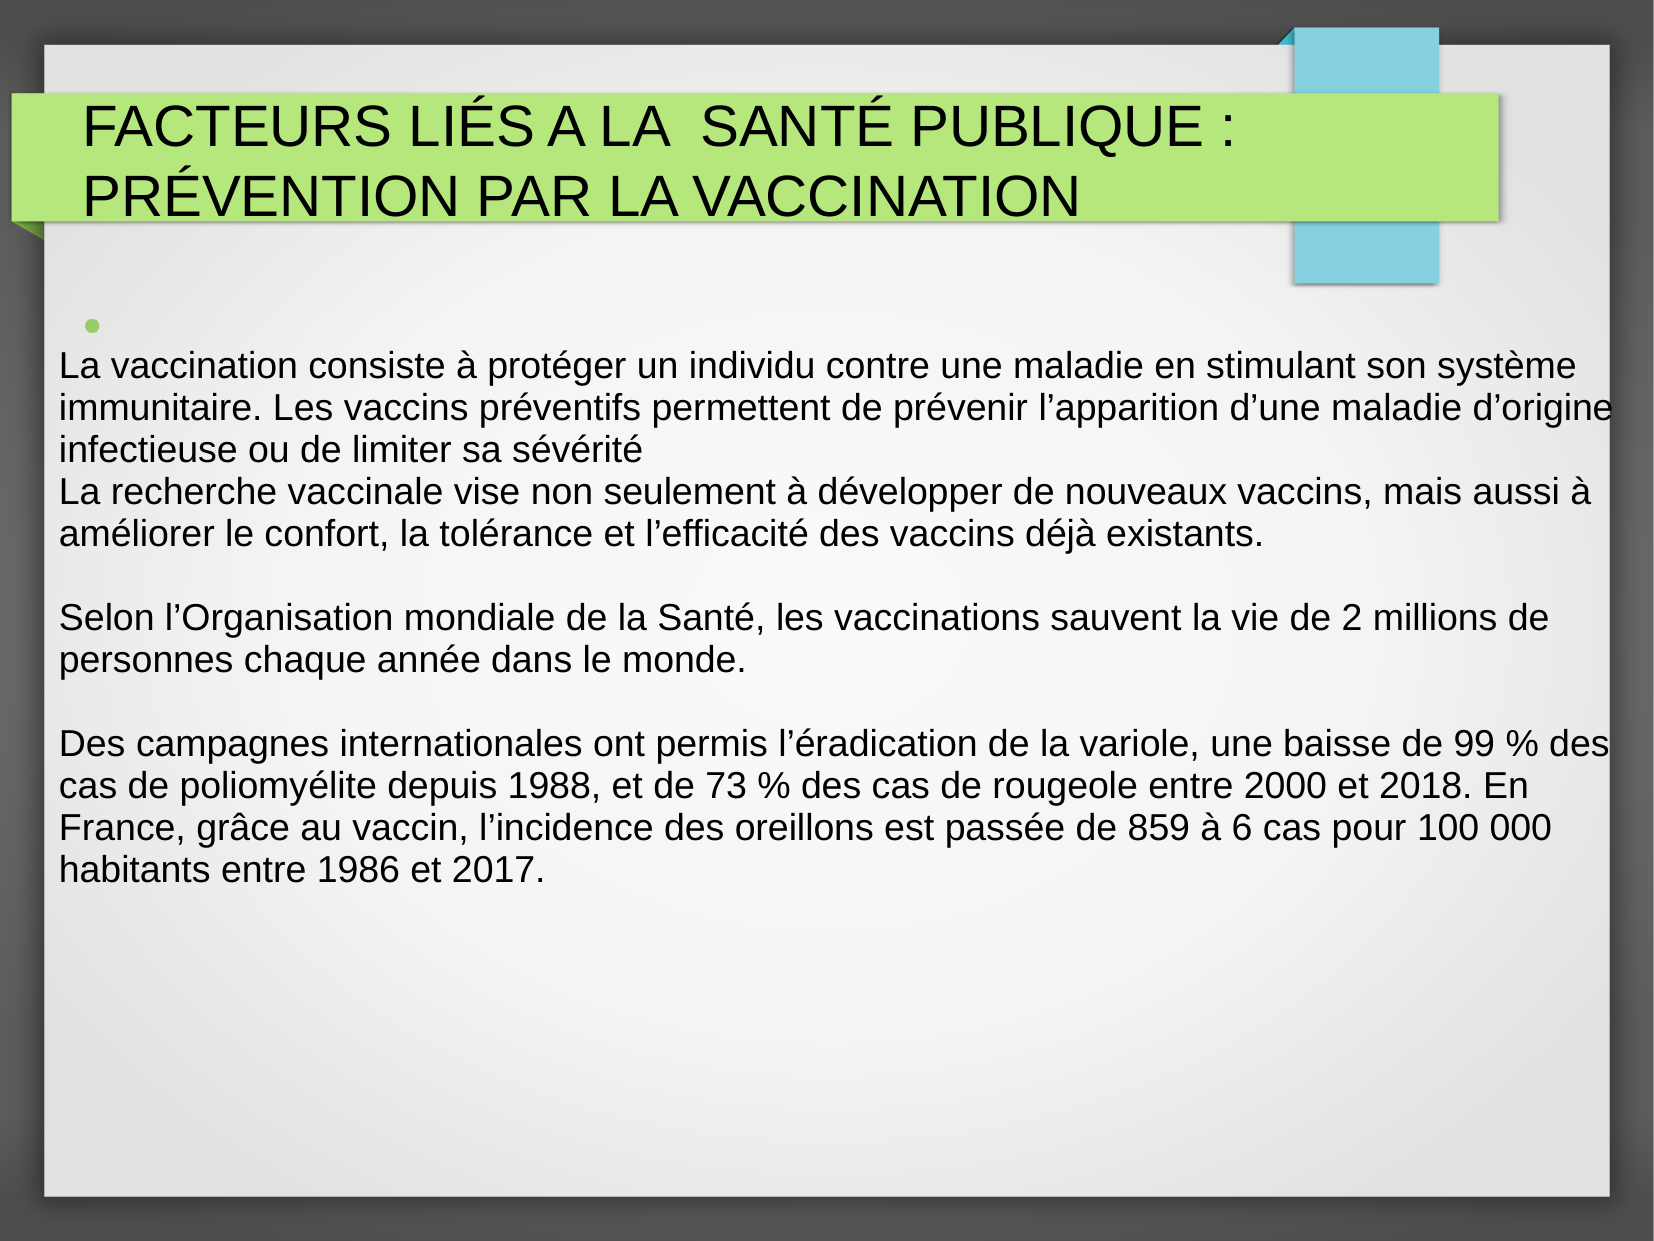

# FACTEURS LIÉS A LA SANTÉ PUBLIQUE : PRÉVENTION PAR LA VACCINATION
La vaccination consiste à protéger un individu contre une maladie en stimulant son système immunitaire. Les vaccins préventifs permettent de prévenir l’apparition d’une maladie d’origine infectieuse ou de limiter sa sévérité
La recherche vaccinale vise non seulement à développer de nouveaux vaccins, mais aussi à améliorer le confort, la tolérance et l’efficacité des vaccins déjà existants.
Selon l’Organisation mondiale de la Santé, les vaccinations sauvent la vie de 2 millions de personnes chaque année dans le monde.
Des campagnes internationales ont permis l’éradication de la variole, une baisse de 99 % des cas de poliomyélite depuis 1988, et de 73 % des cas de rougeole entre 2000 et 2018. En France, grâce au vaccin, l’incidence des oreillons est passée de 859 à 6 cas pour 100 000 habitants entre 1986 et 2017.